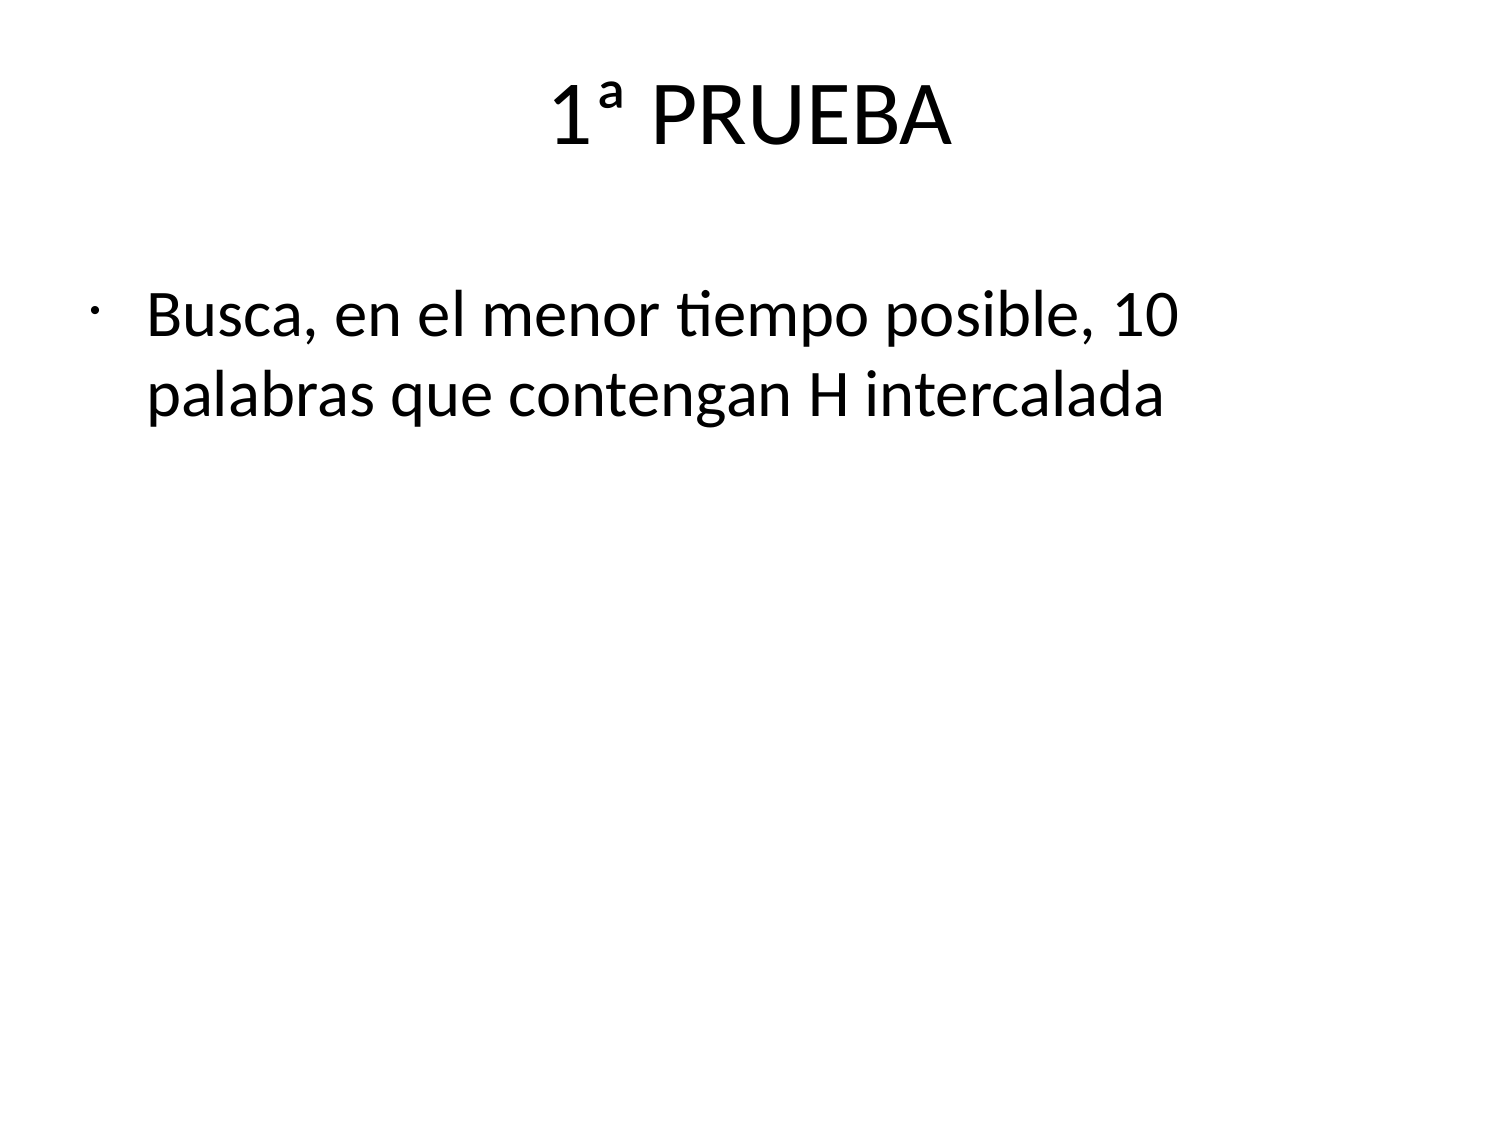

# 1ª PRUEBA
Busca, en el menor tiempo posible, 10 palabras que contengan H intercalada